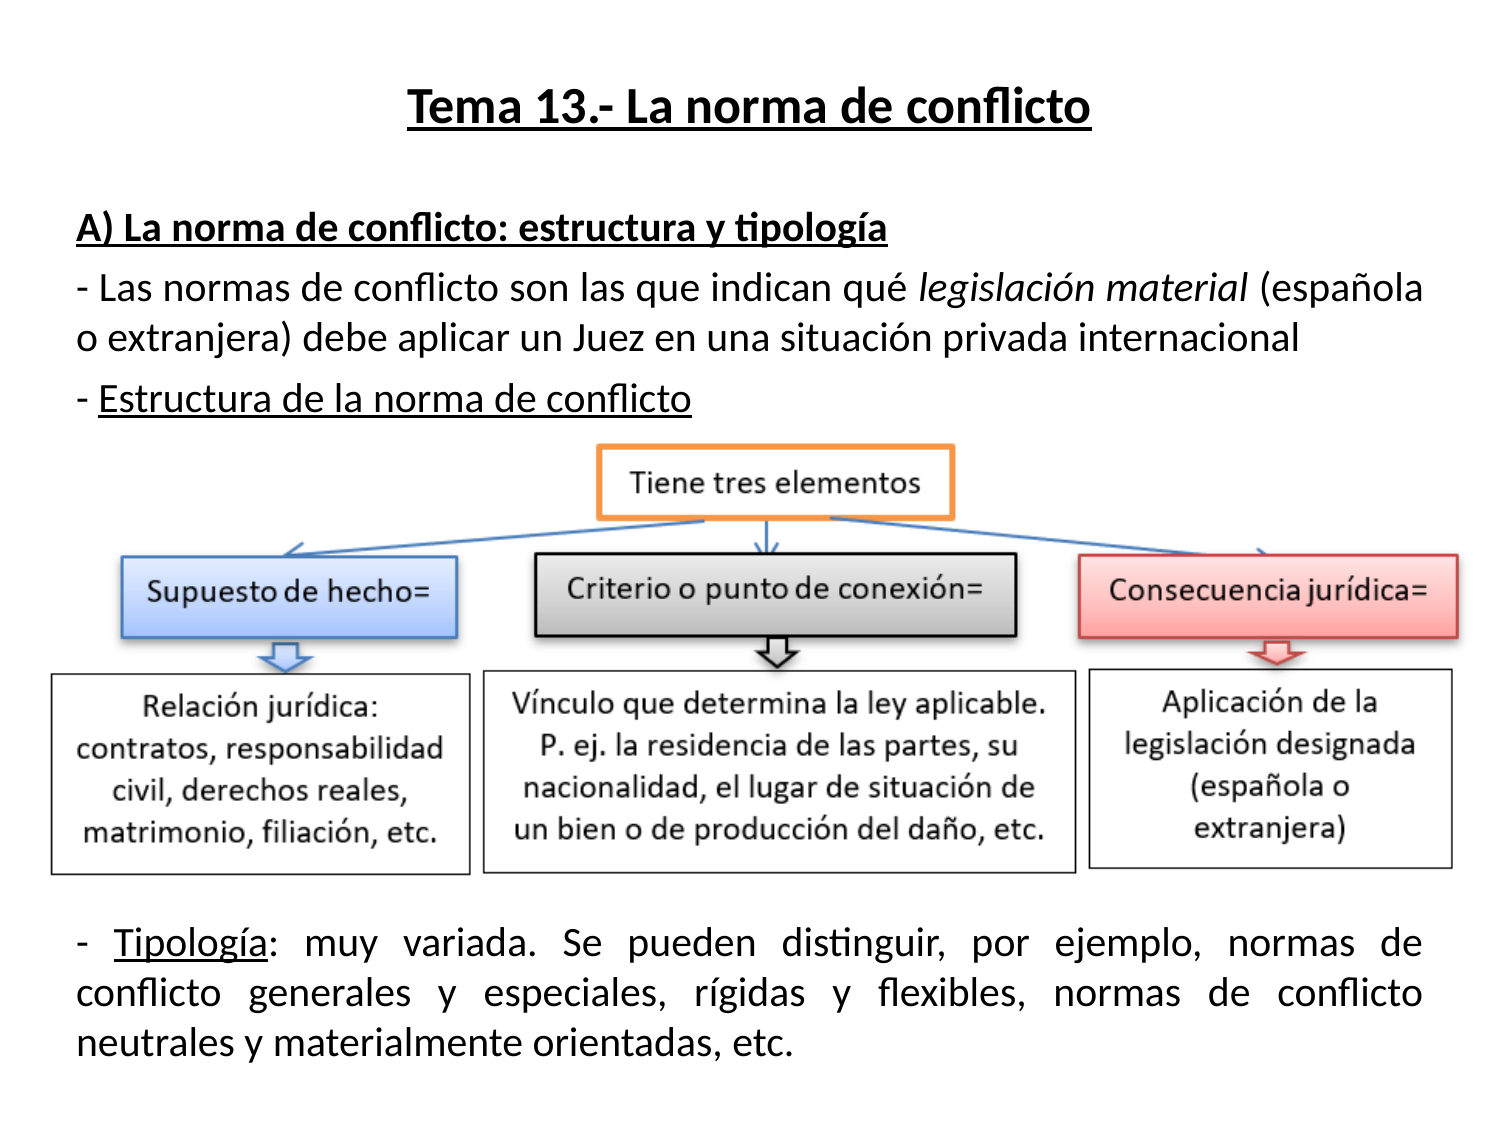

# Tema 13.- La norma de conflicto
A) La norma de conflicto: estructura y tipología
- Las normas de conflicto son las que indican qué legislación material (española o extranjera) debe aplicar un Juez en una situación privada internacional
- Estructura de la norma de conflicto
- Tipología: muy variada. Se pueden distinguir, por ejemplo, normas de conflicto generales y especiales, rígidas y flexibles, normas de conflicto neutrales y materialmente orientadas, etc.